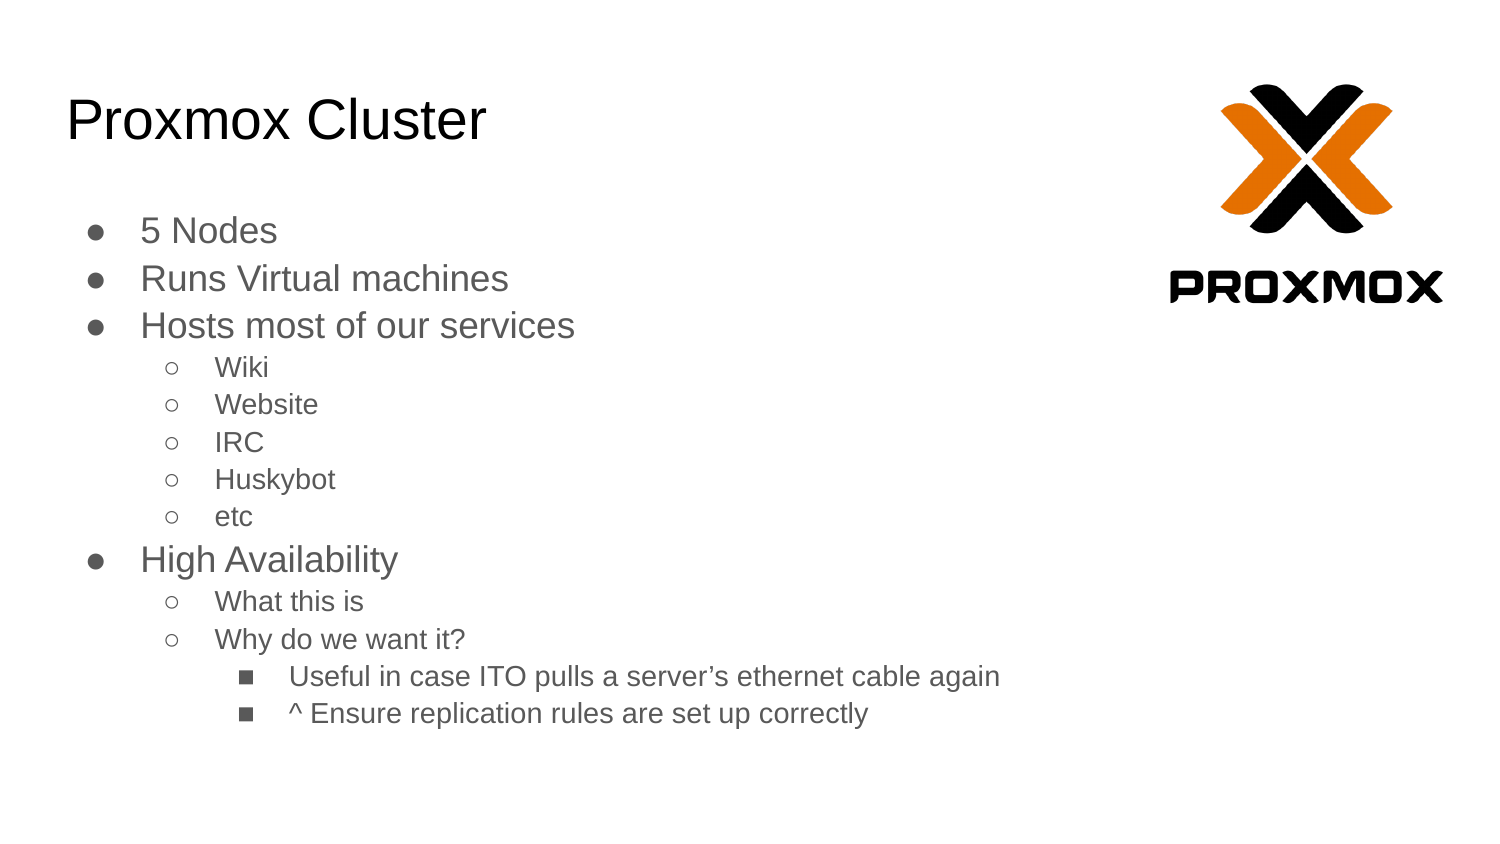

# Proxmox Cluster
5 Nodes
Runs Virtual machines
Hosts most of our services
Wiki
Website
IRC
Huskybot
etc
High Availability
What this is
Why do we want it?
Useful in case ITO pulls a server’s ethernet cable again
^ Ensure replication rules are set up correctly